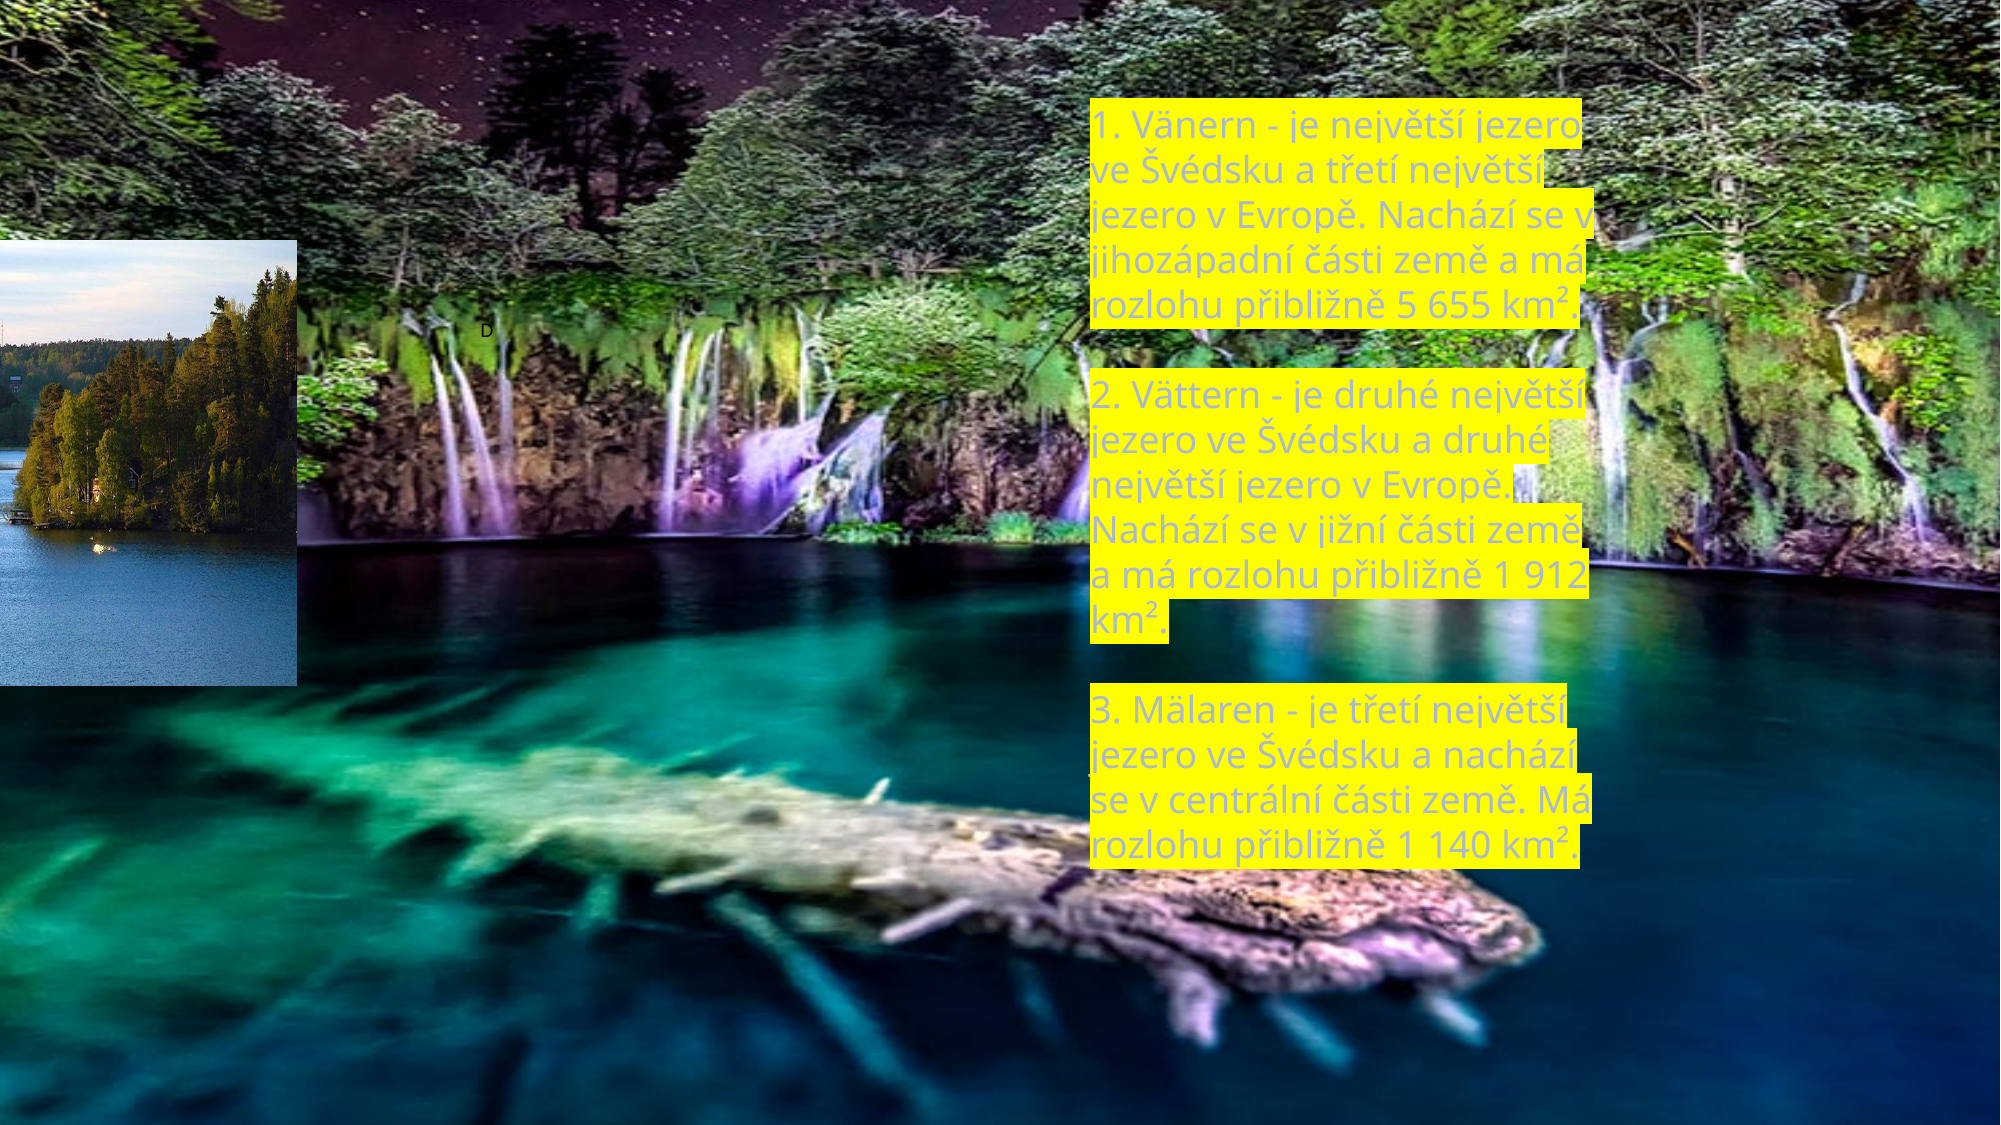

vanern
#
1. Vänern - je největší jezero ve Švédsku a třetí největší jezero v Evropě. Nachází se v jihozápadní části země a má rozlohu přibližně 5 655 km².
2. Vättern - je druhé největší jezero ve Švédsku a druhé největší jezero v Evropě. Nachází se v jižní části země a má rozlohu přibližně 1 912 km².
3. Mälaren - je třetí největší jezero ve Švédsku a nachází se v centrální části země. Má rozlohu přibližně 1 140 km².
D
malaren
vattern